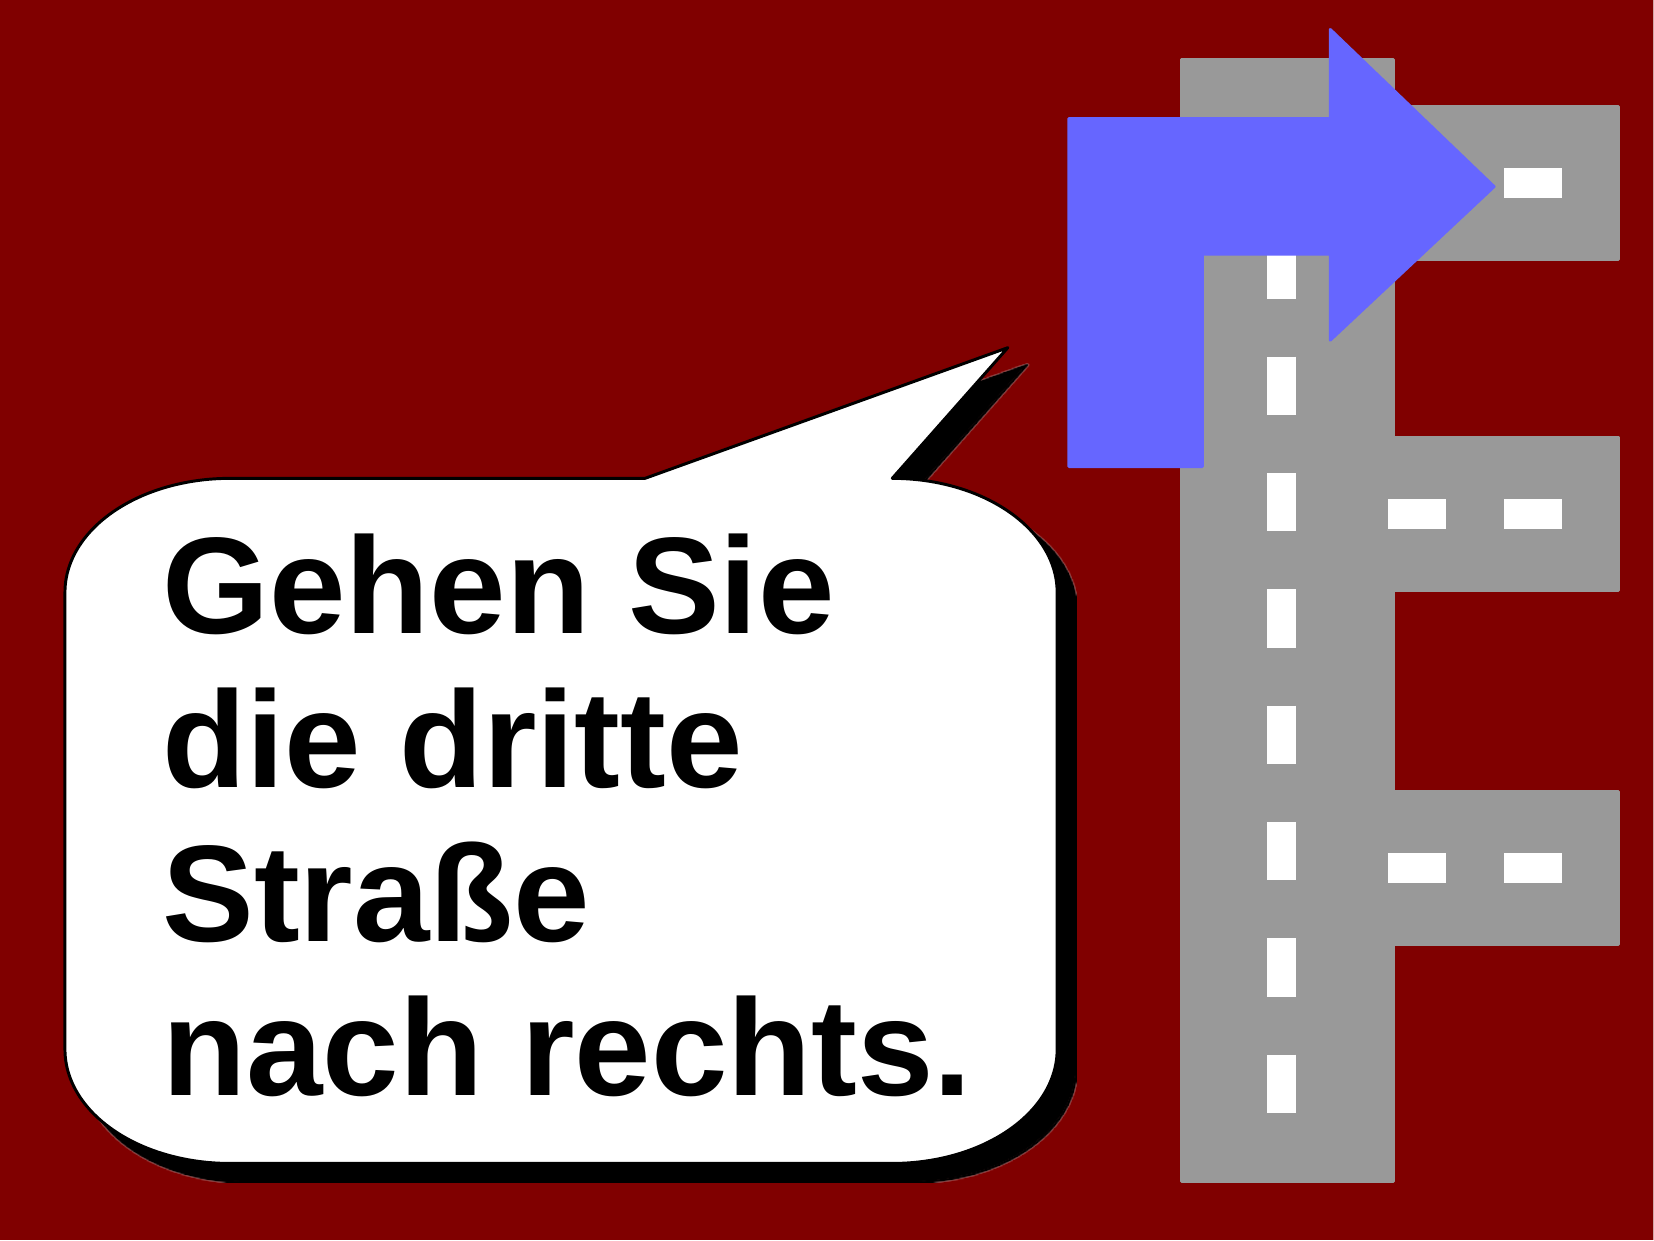

Gehen Sie
die dritte
Straße
nach rechts.